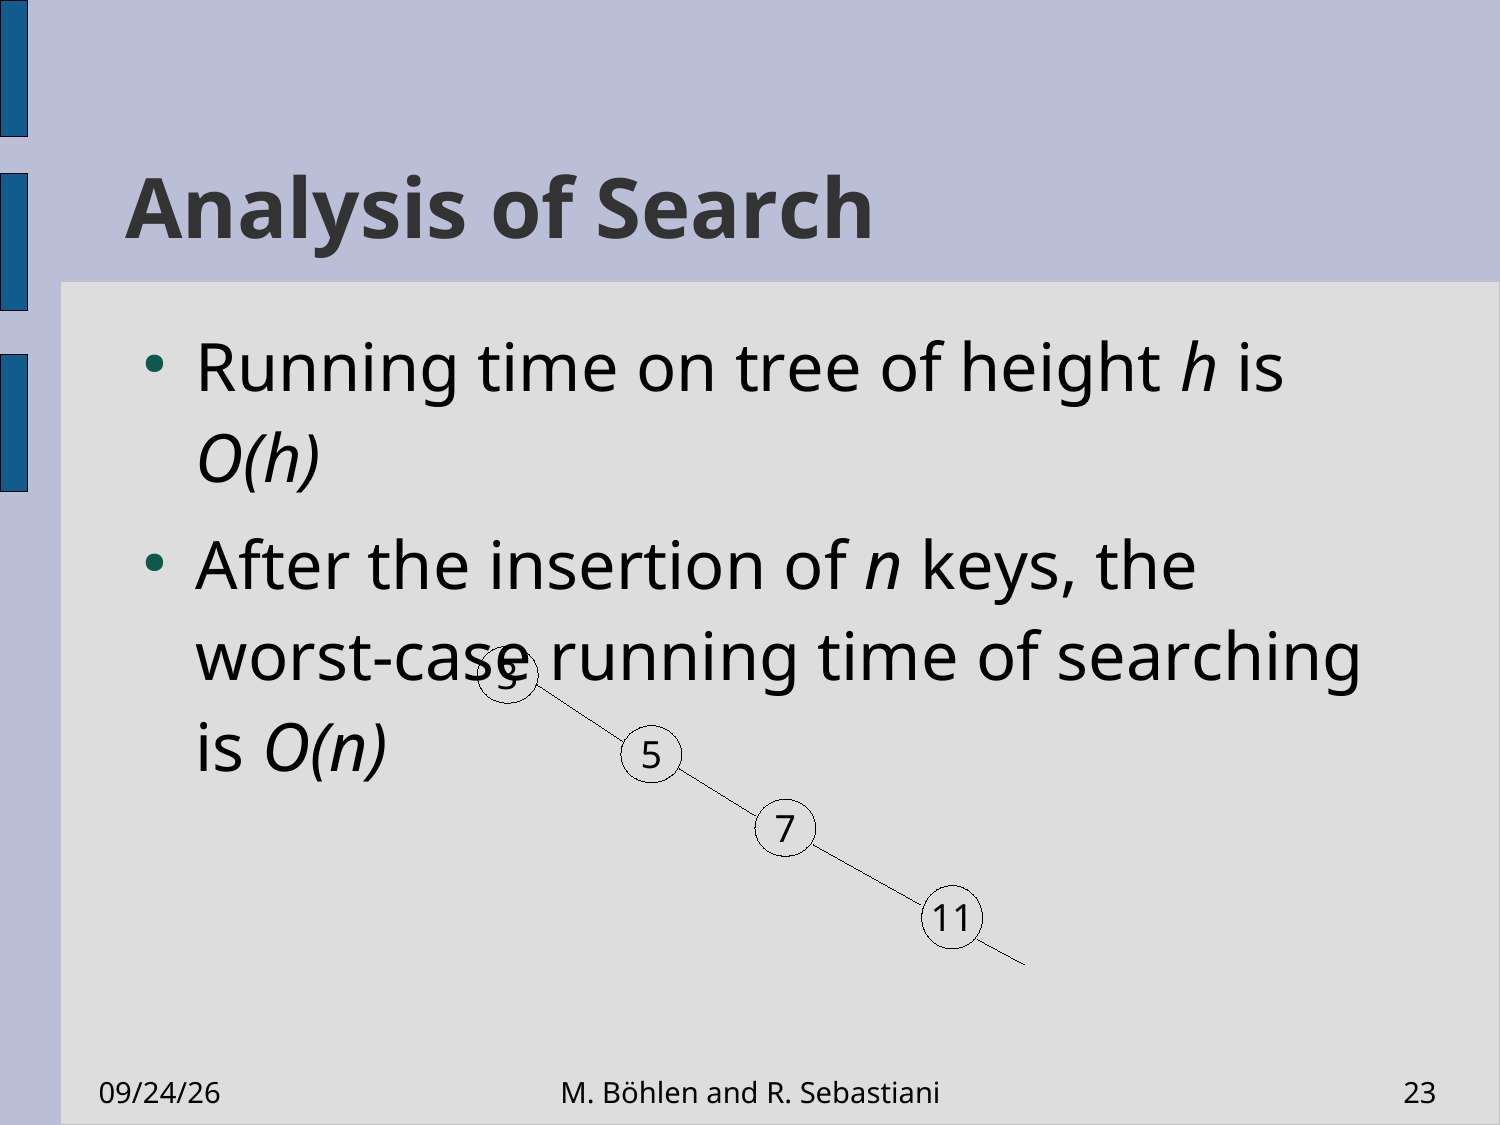

# Analysis of Search
Running time on tree of height h is O(h)
After the insertion of n keys, the worst-case running time of searching is O(n)
3
5
7
11
M. Böhlen and R. Sebastiani
23